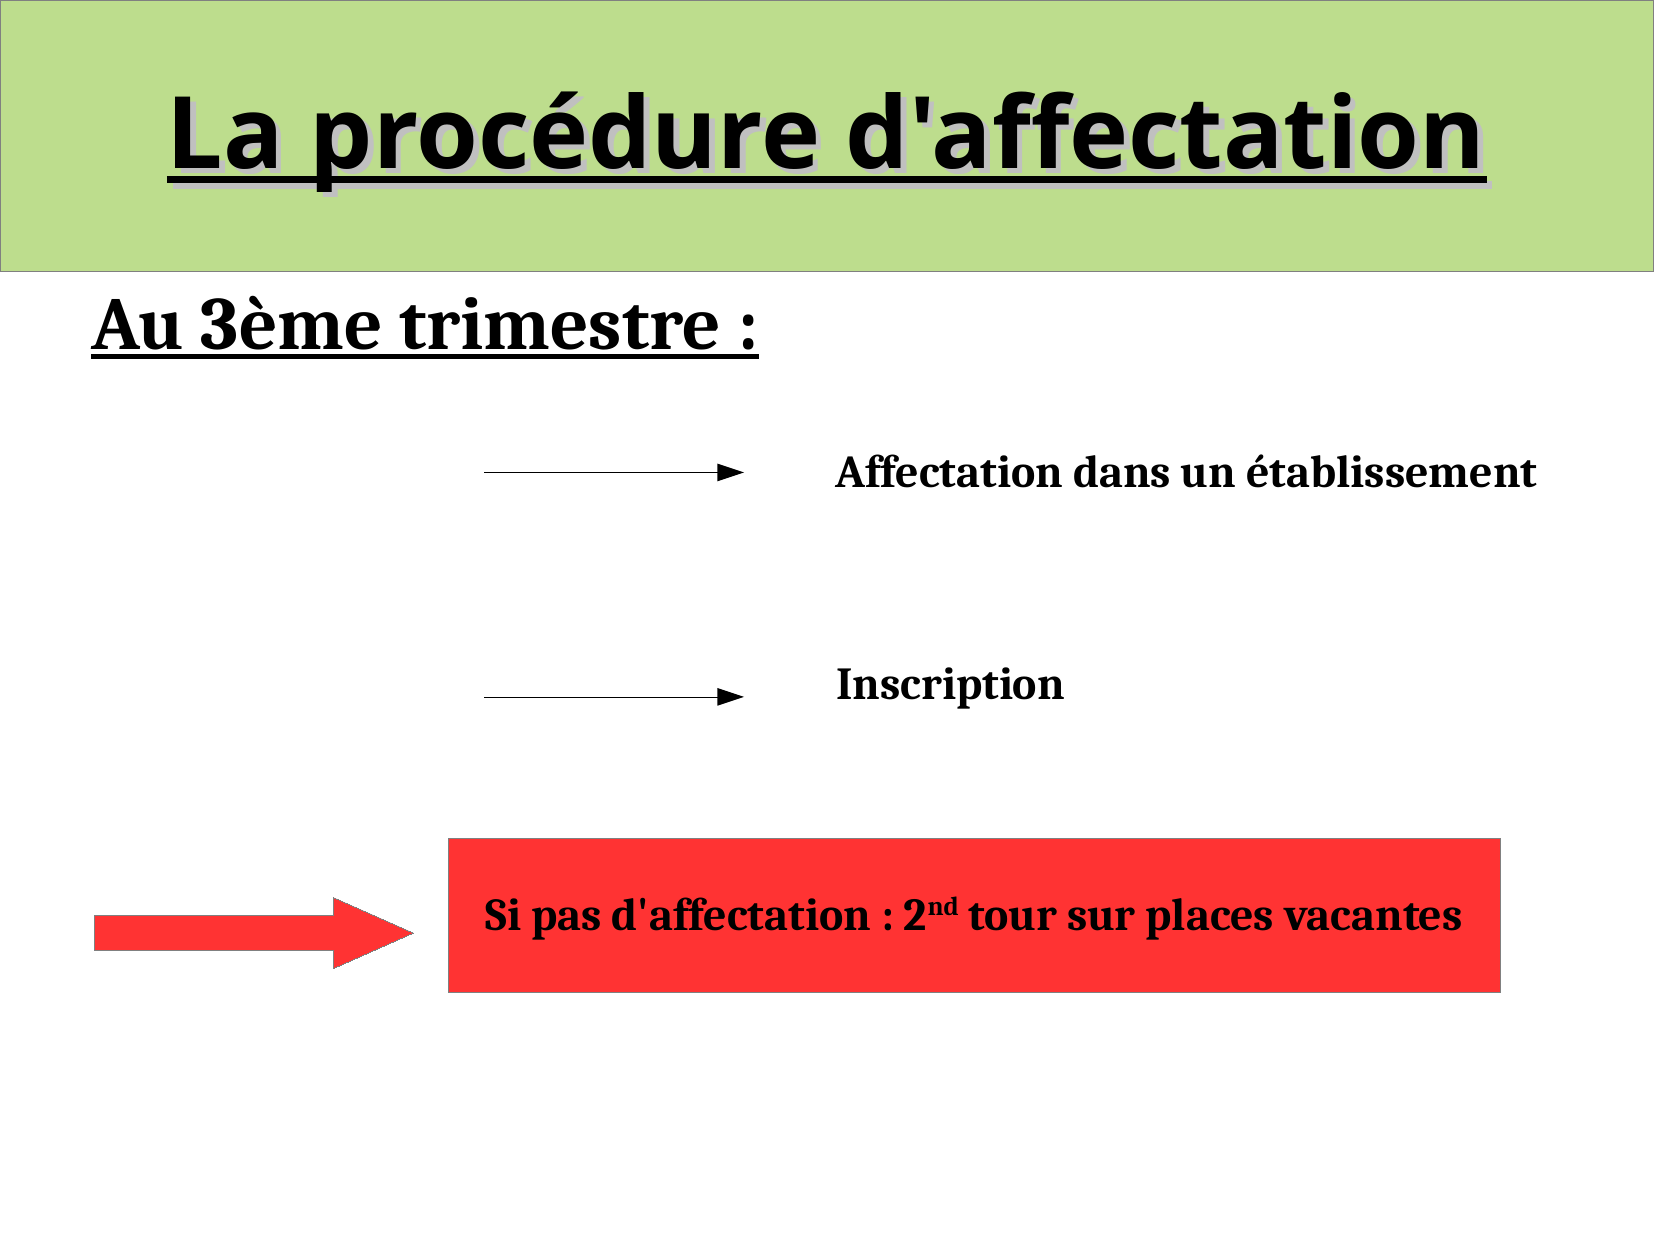

# La procédure d'affectation
Au 3ème trimestre :
Affectation dans un établissement
Inscription
Si pas d'affectation : 2nd tour sur places vacantes